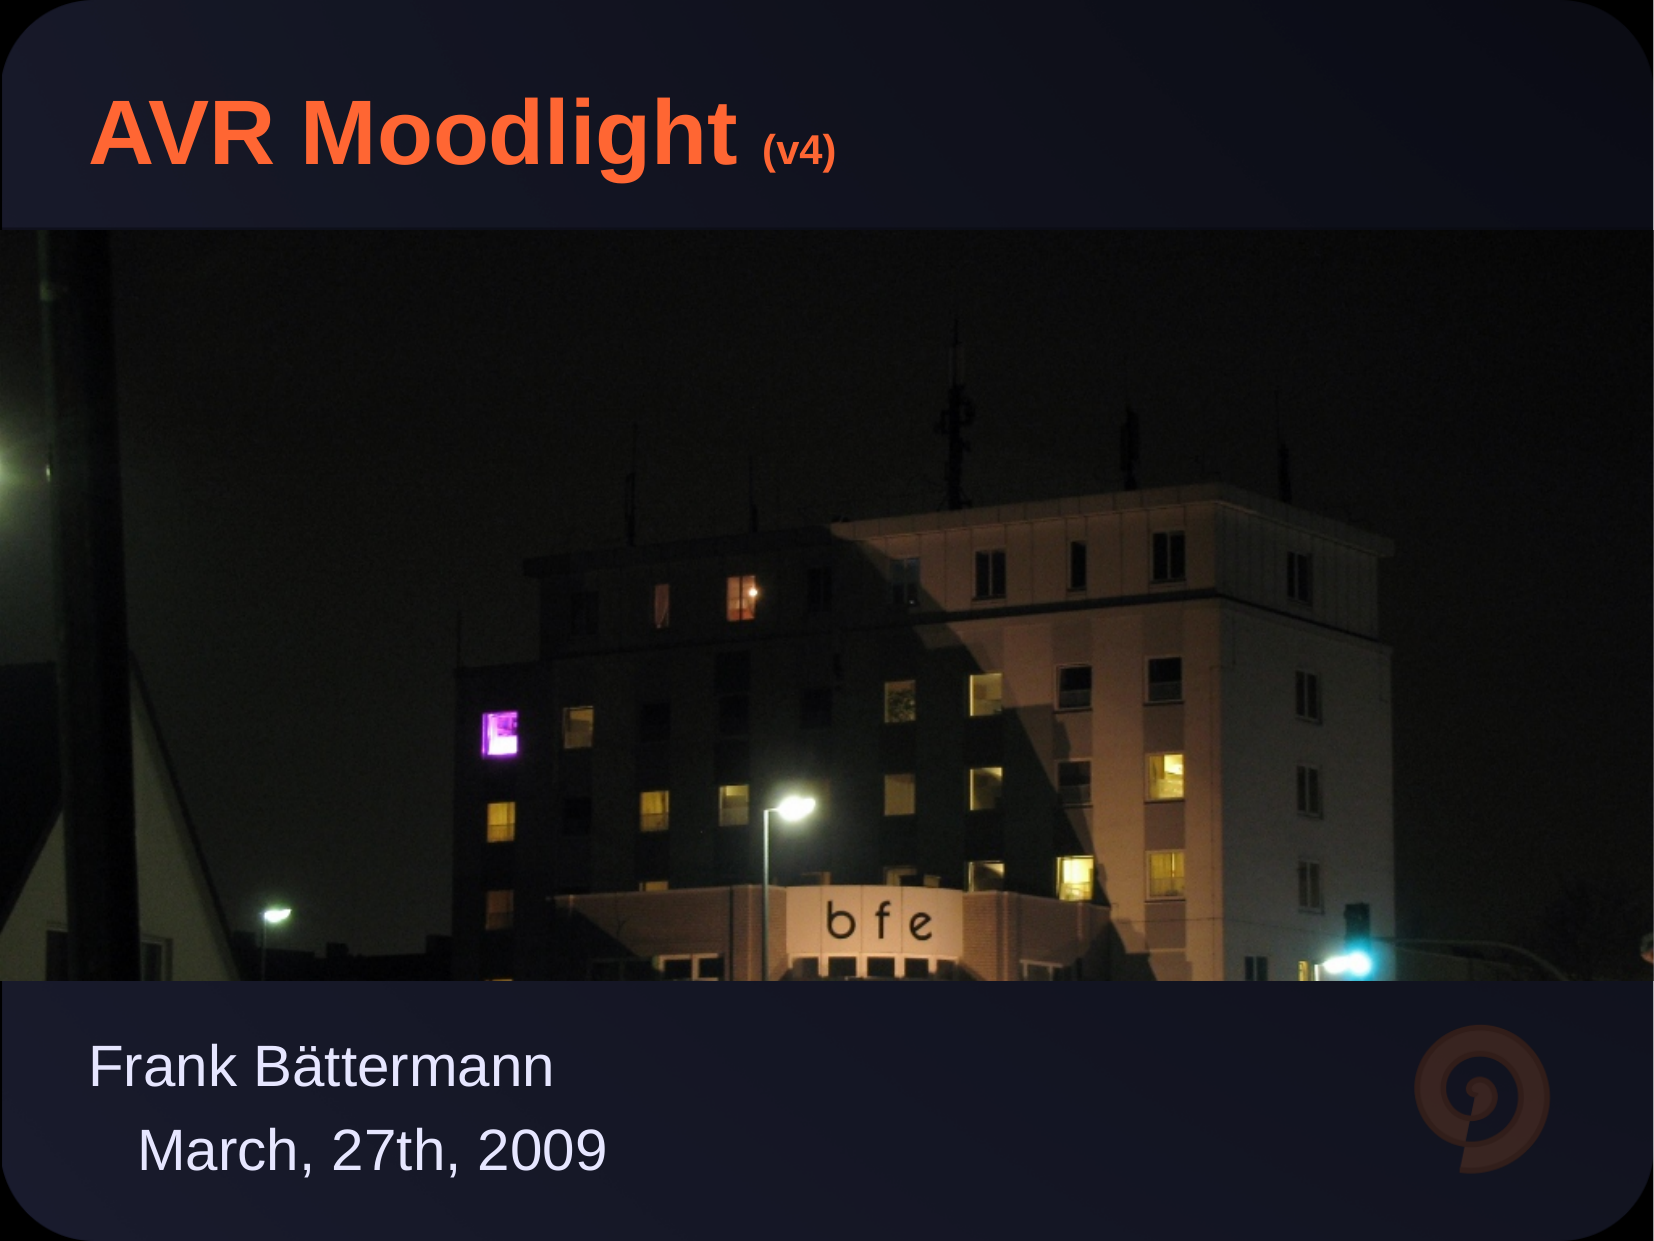

# AVR Moodlight (v4)
Frank Bättermann
 March, 27th, 2009